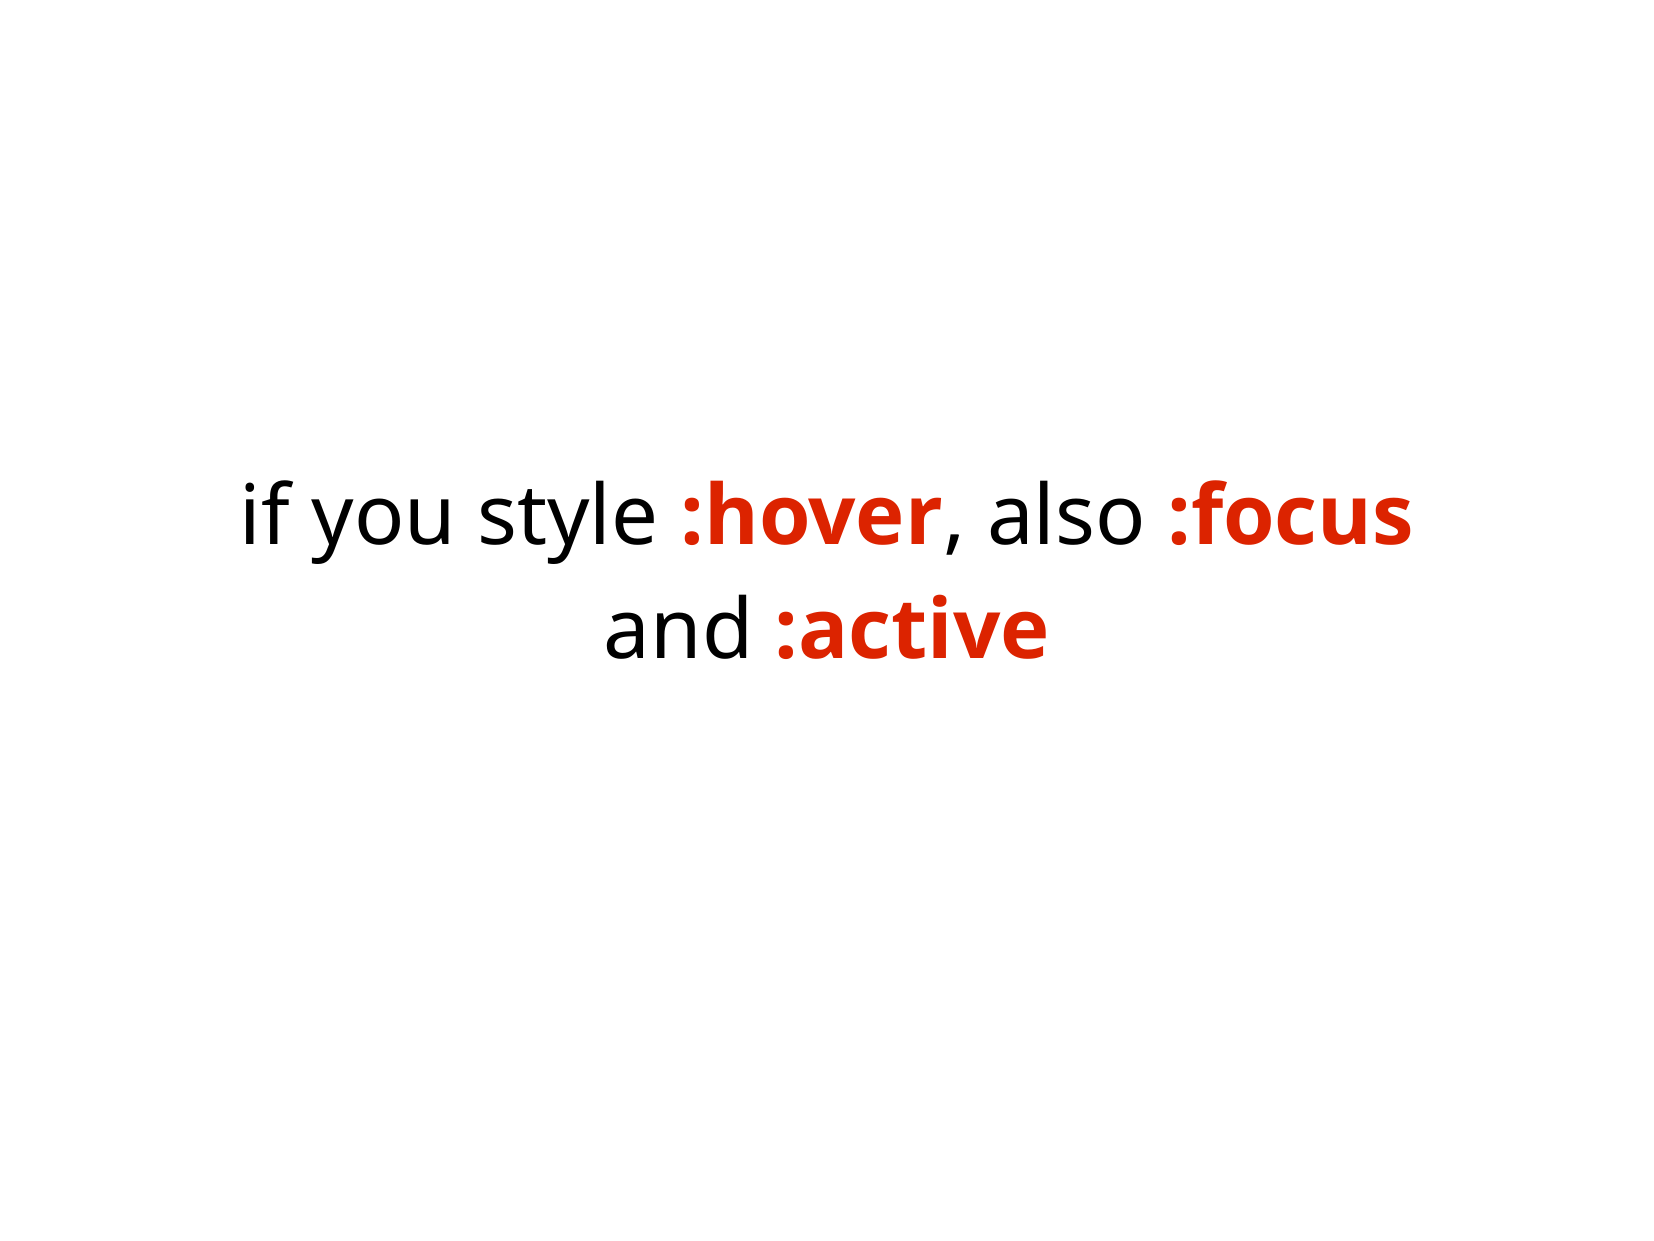

# if you style :hover, also :focus and :active